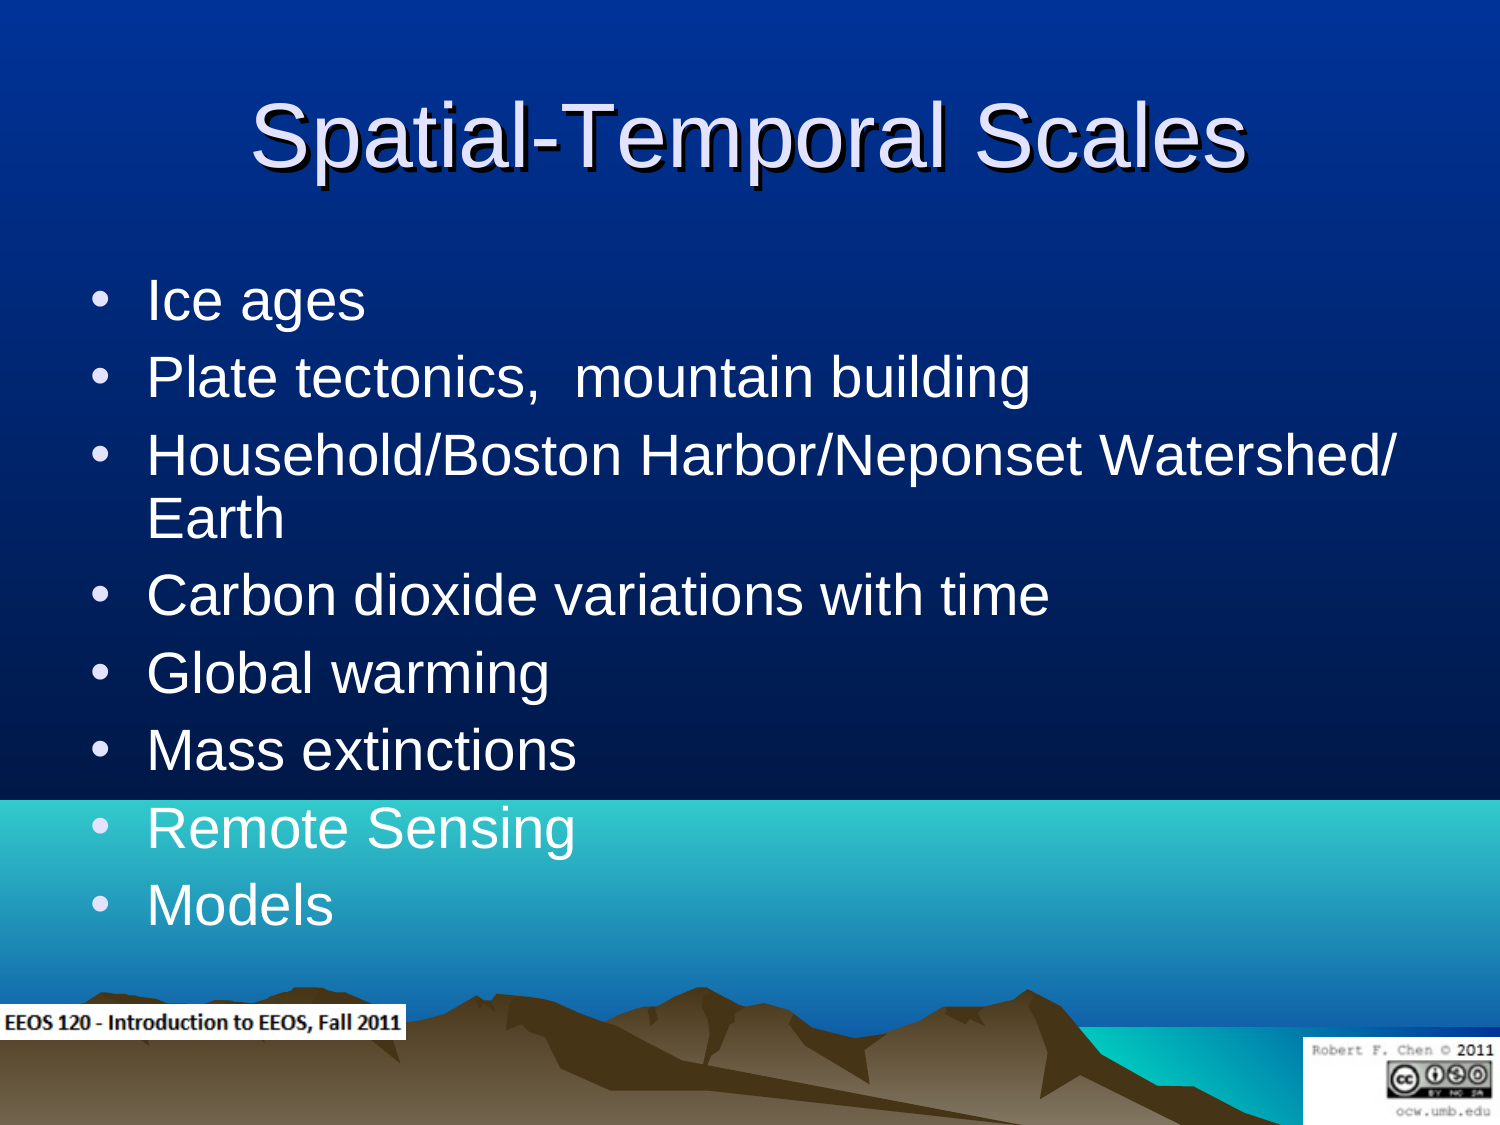

# Spatial-Temporal Scales
Ice ages
Plate tectonics, mountain building
Household/Boston Harbor/Neponset Watershed/ Earth
Carbon dioxide variations with time
Global warming
Mass extinctions
Remote Sensing
Models